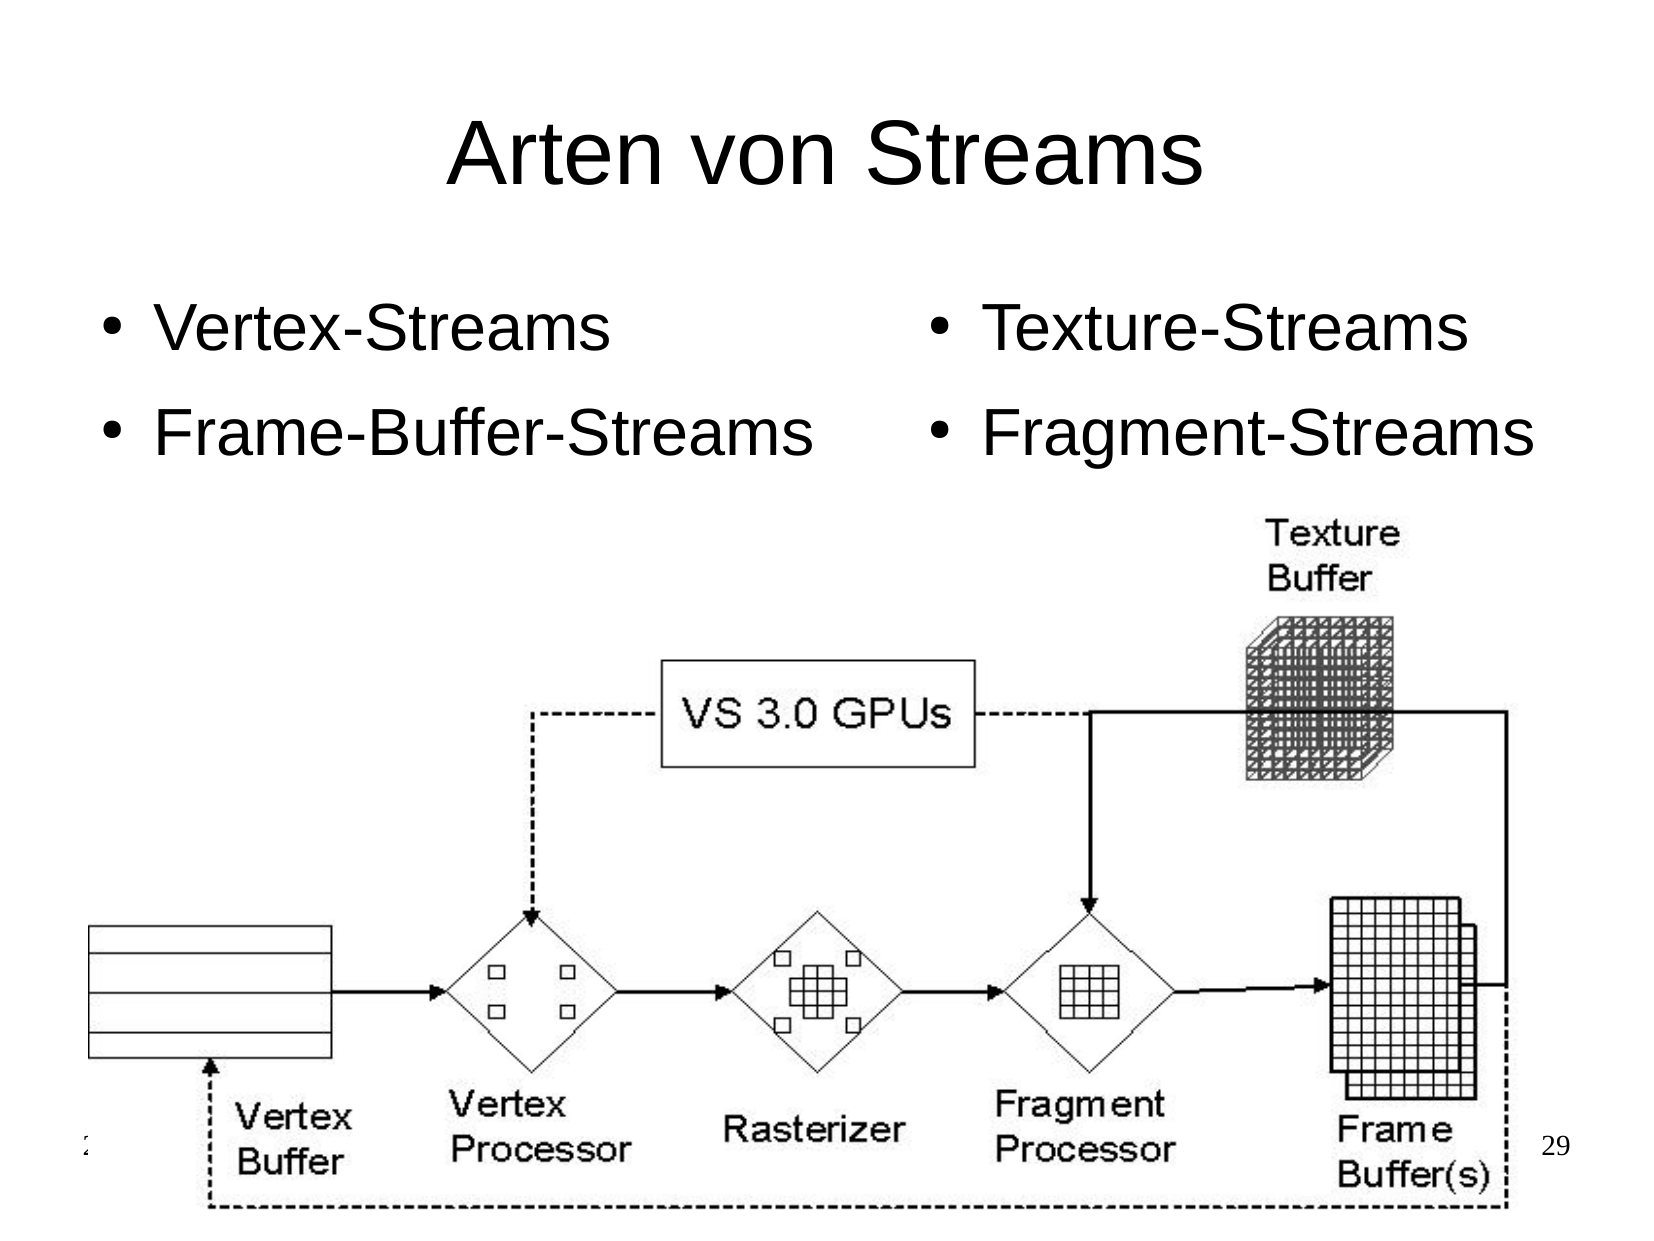

# Arten von Streams
Vertex-Streams
Frame-Buffer-Streams
Texture-Streams
Fragment-Streams
21.04.2009
Christian Schwarz
29